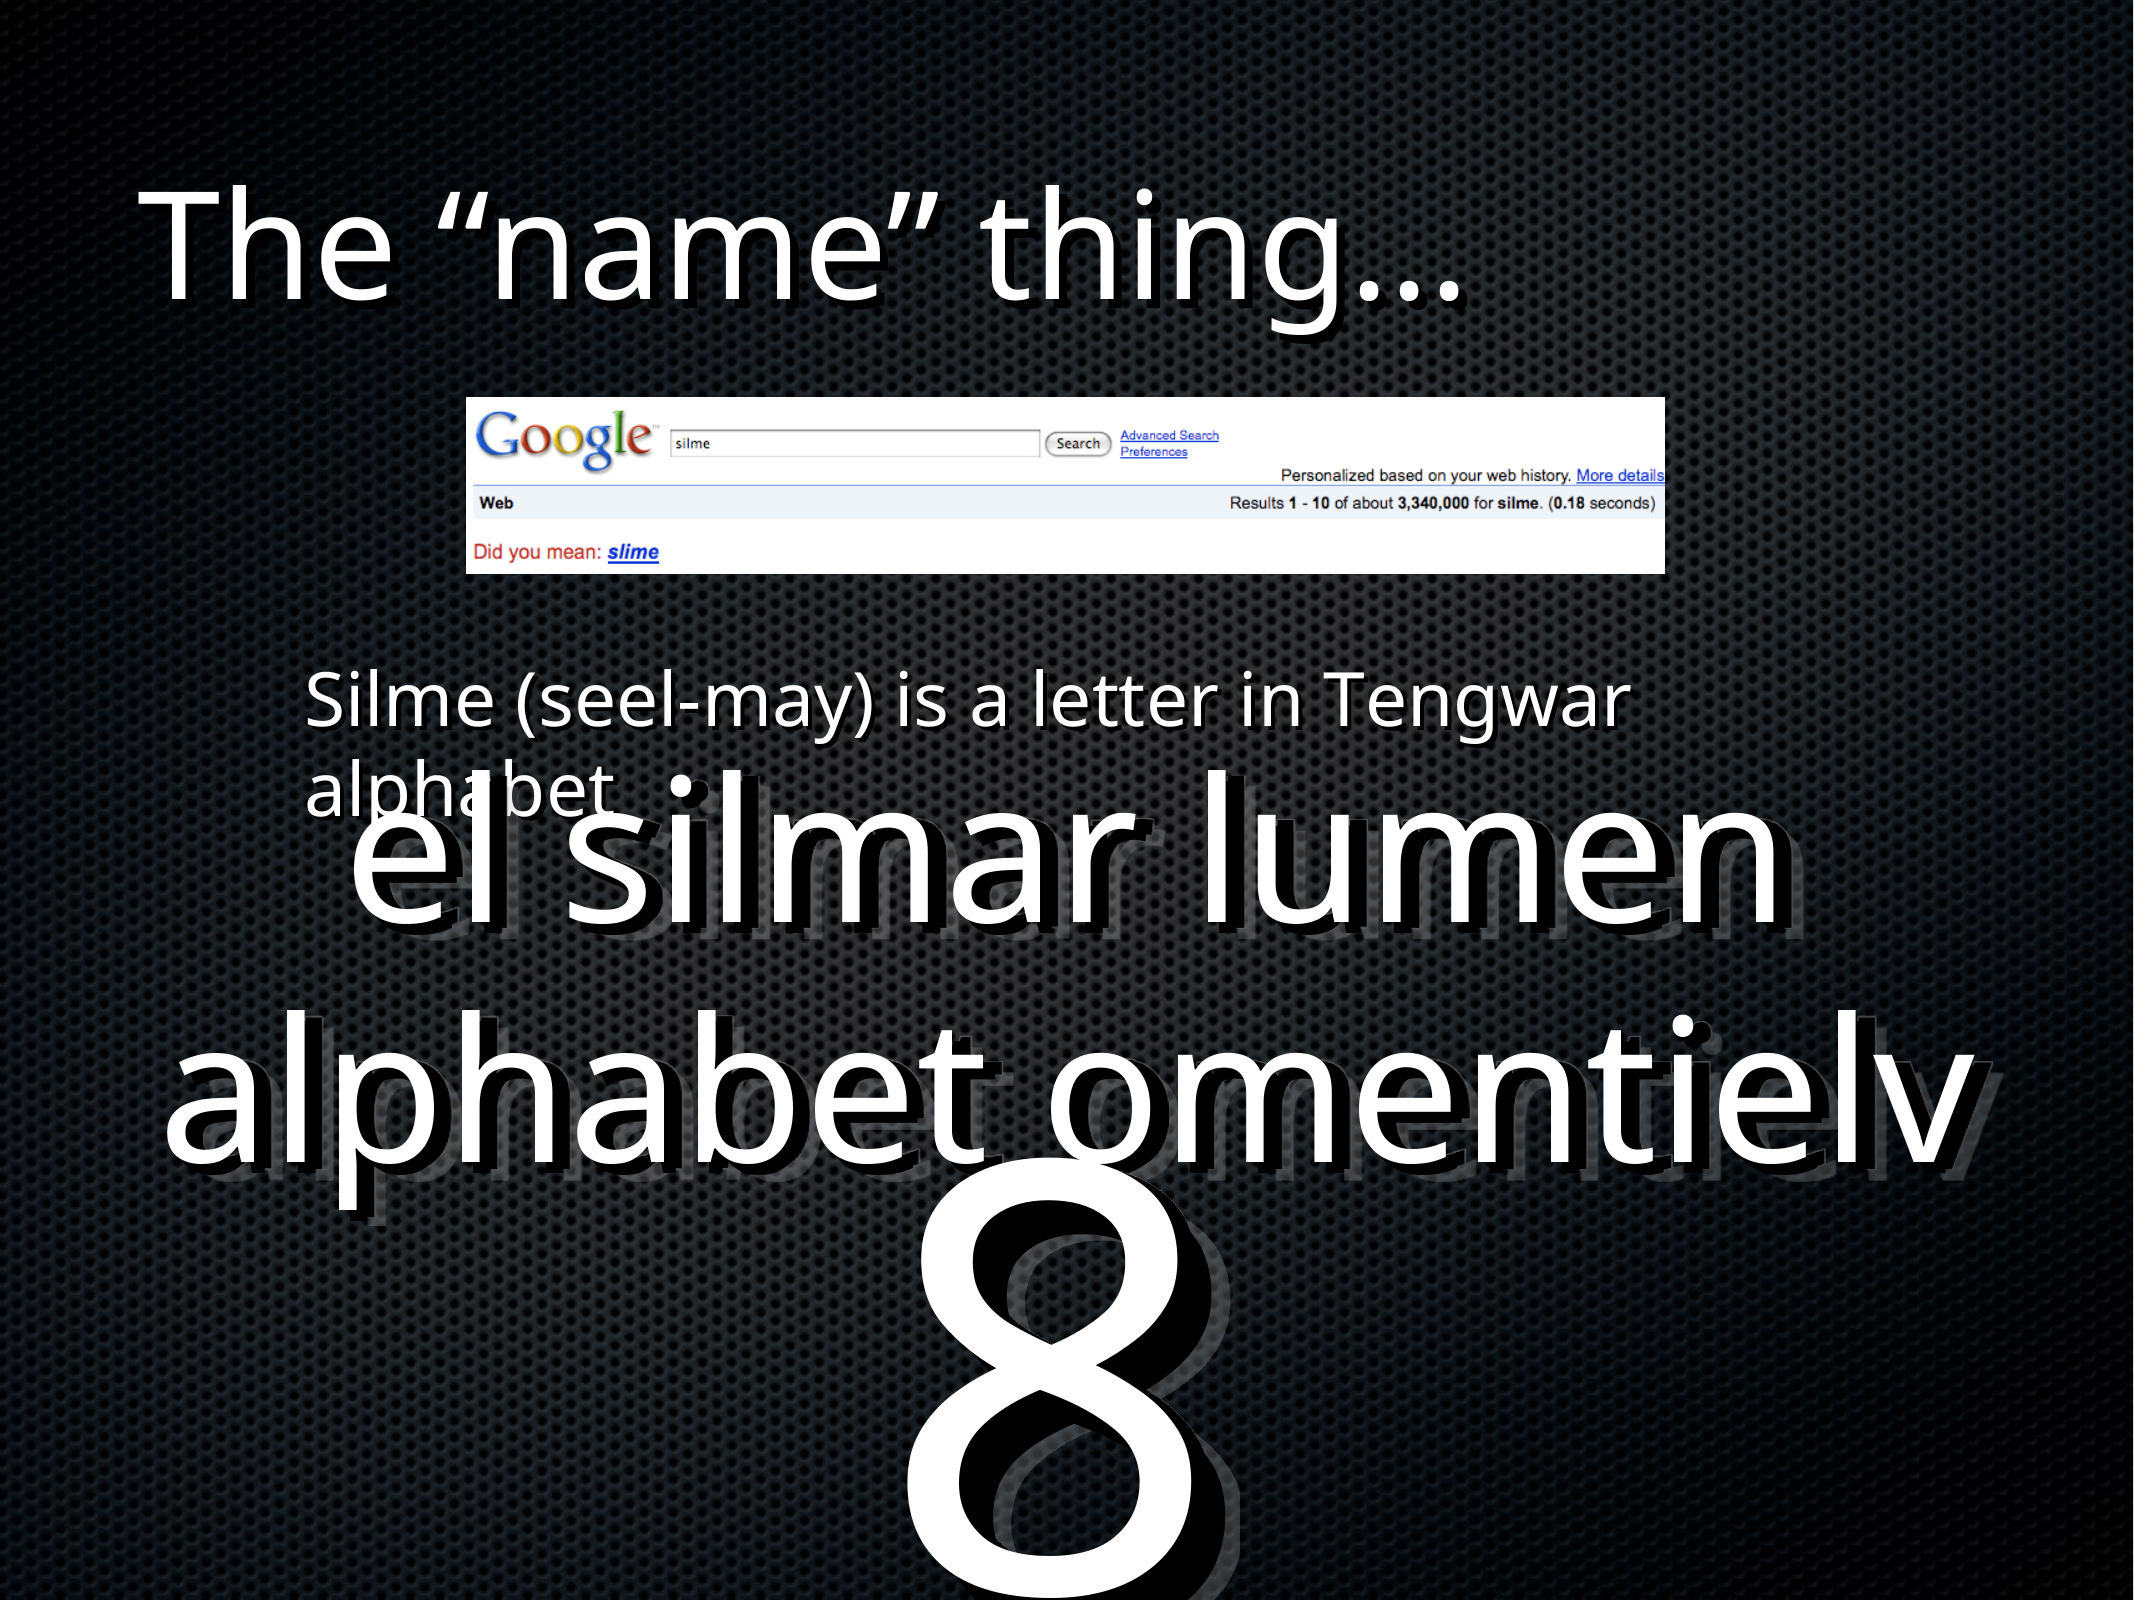

# The “name” thing...
Silme (seel-may) is a letter in Tengwar alphabet
el silmar lumen alphabet omentielv
8